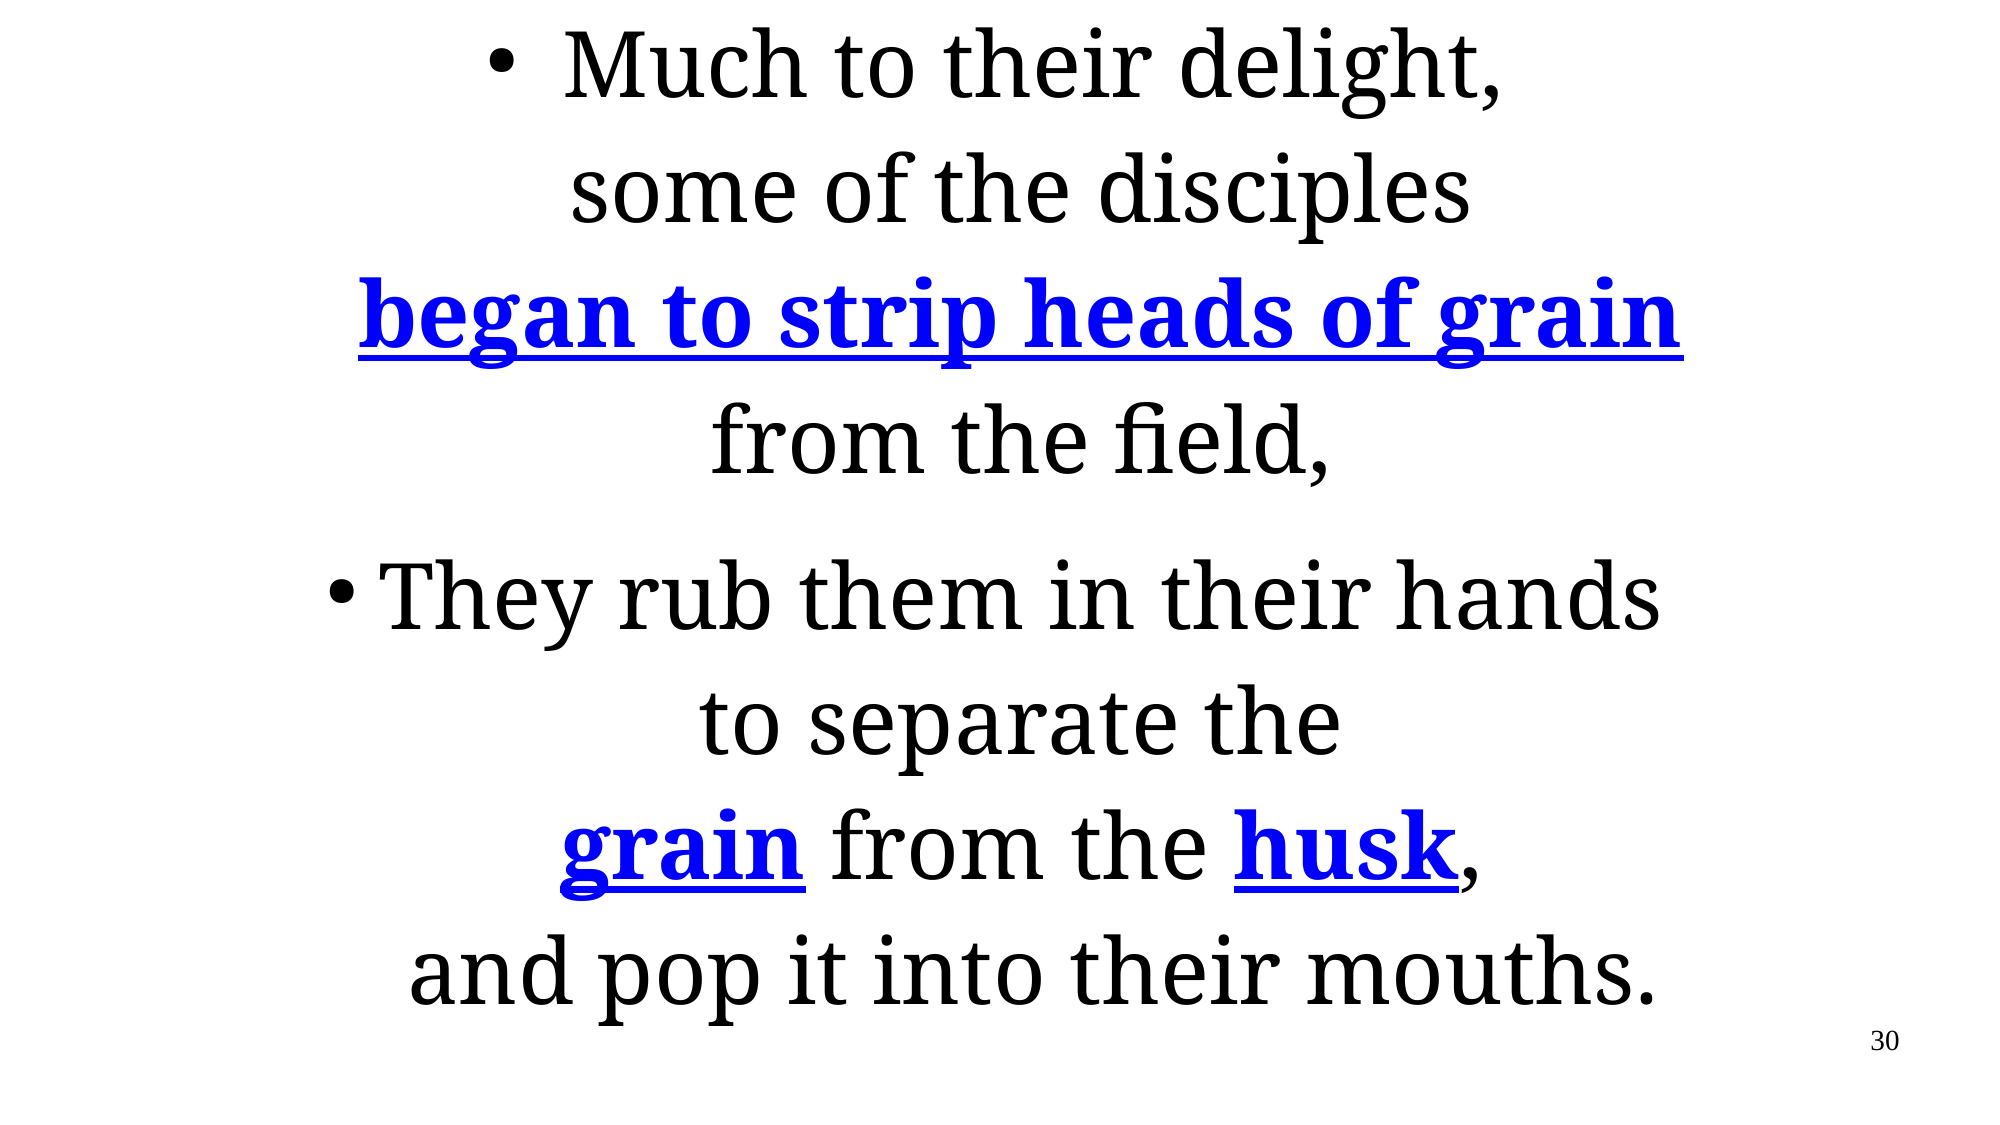

# Much to their delight, some of the disciples began to strip heads of grain from the field,
They rub them in their hands
to separate the
grain from the husk,
and pop it into their mouths.
30